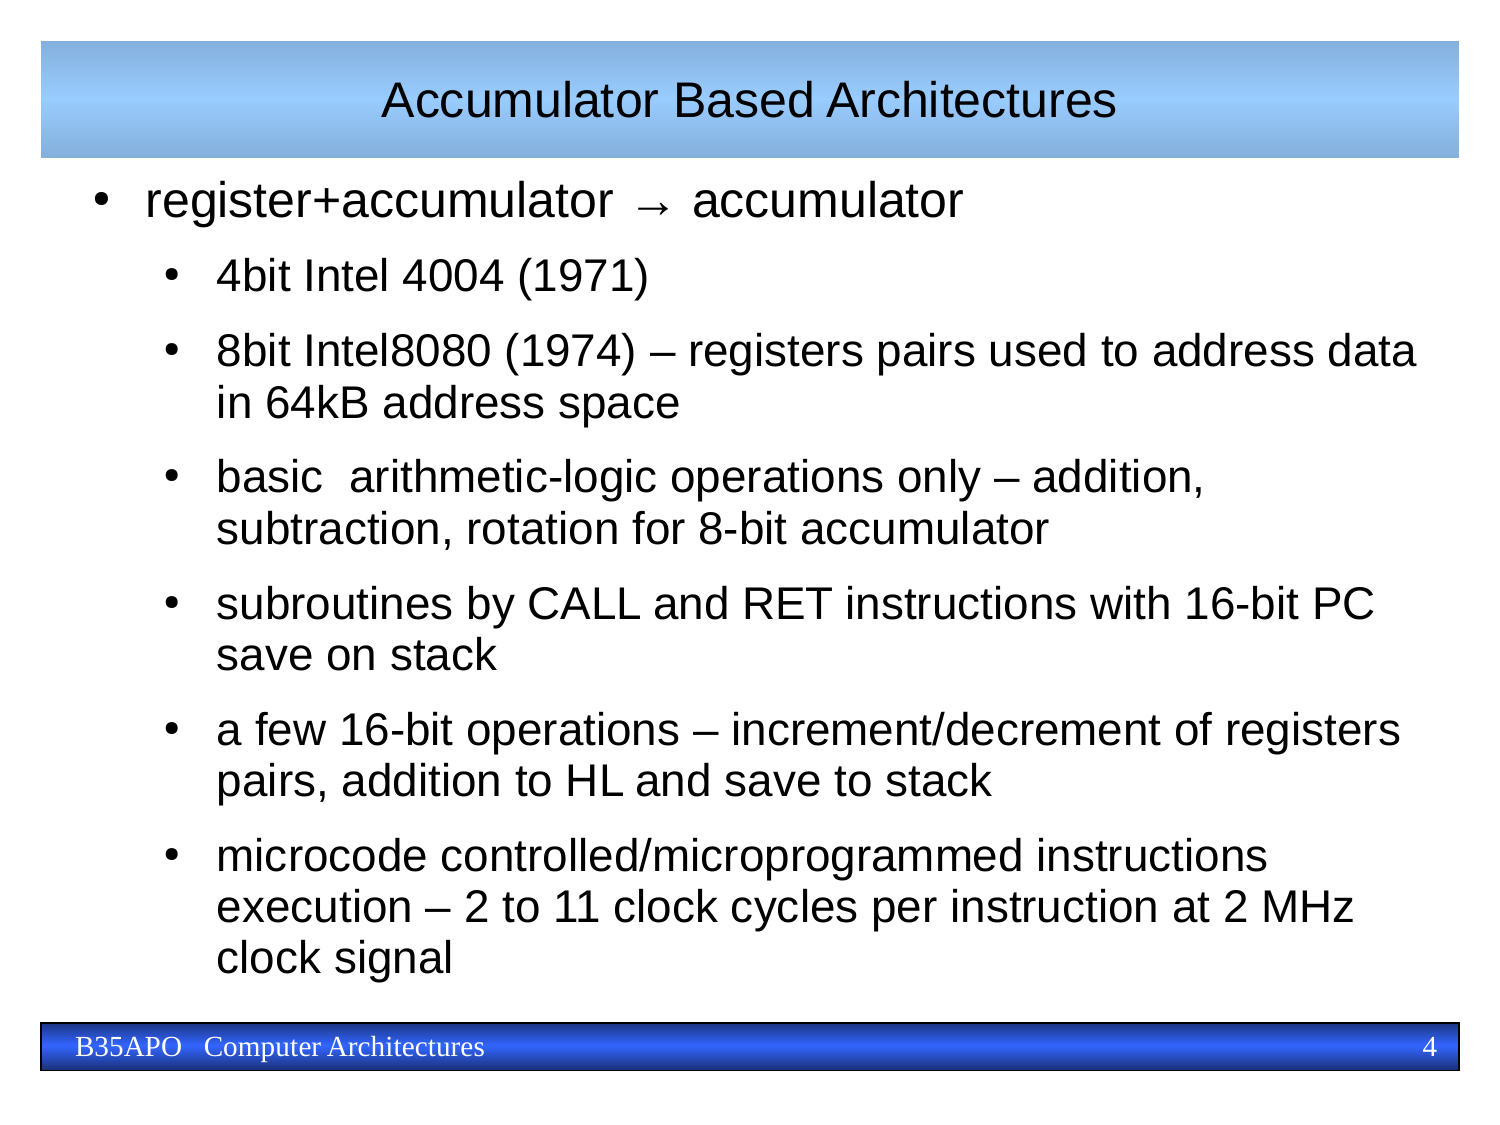

# Accumulator Based Architectures
register+accumulator → accumulator
4bit Intel 4004 (1971)
8bit Intel8080 (1974) – registers pairs used to address data in 64kB address space
basic arithmetic-logic operations only – addition, subtraction, rotation for 8-bit accumulator
subroutines by CALL and RET instructions with 16-bit PC save on stack
a few 16-bit operations – increment/decrement of registers pairs, addition to HL and save to stack
microcode controlled/microprogrammed instructions execution – 2 to 11 clock cycles per instruction at 2 MHz clock signal
B35APO Computer Architectures
4